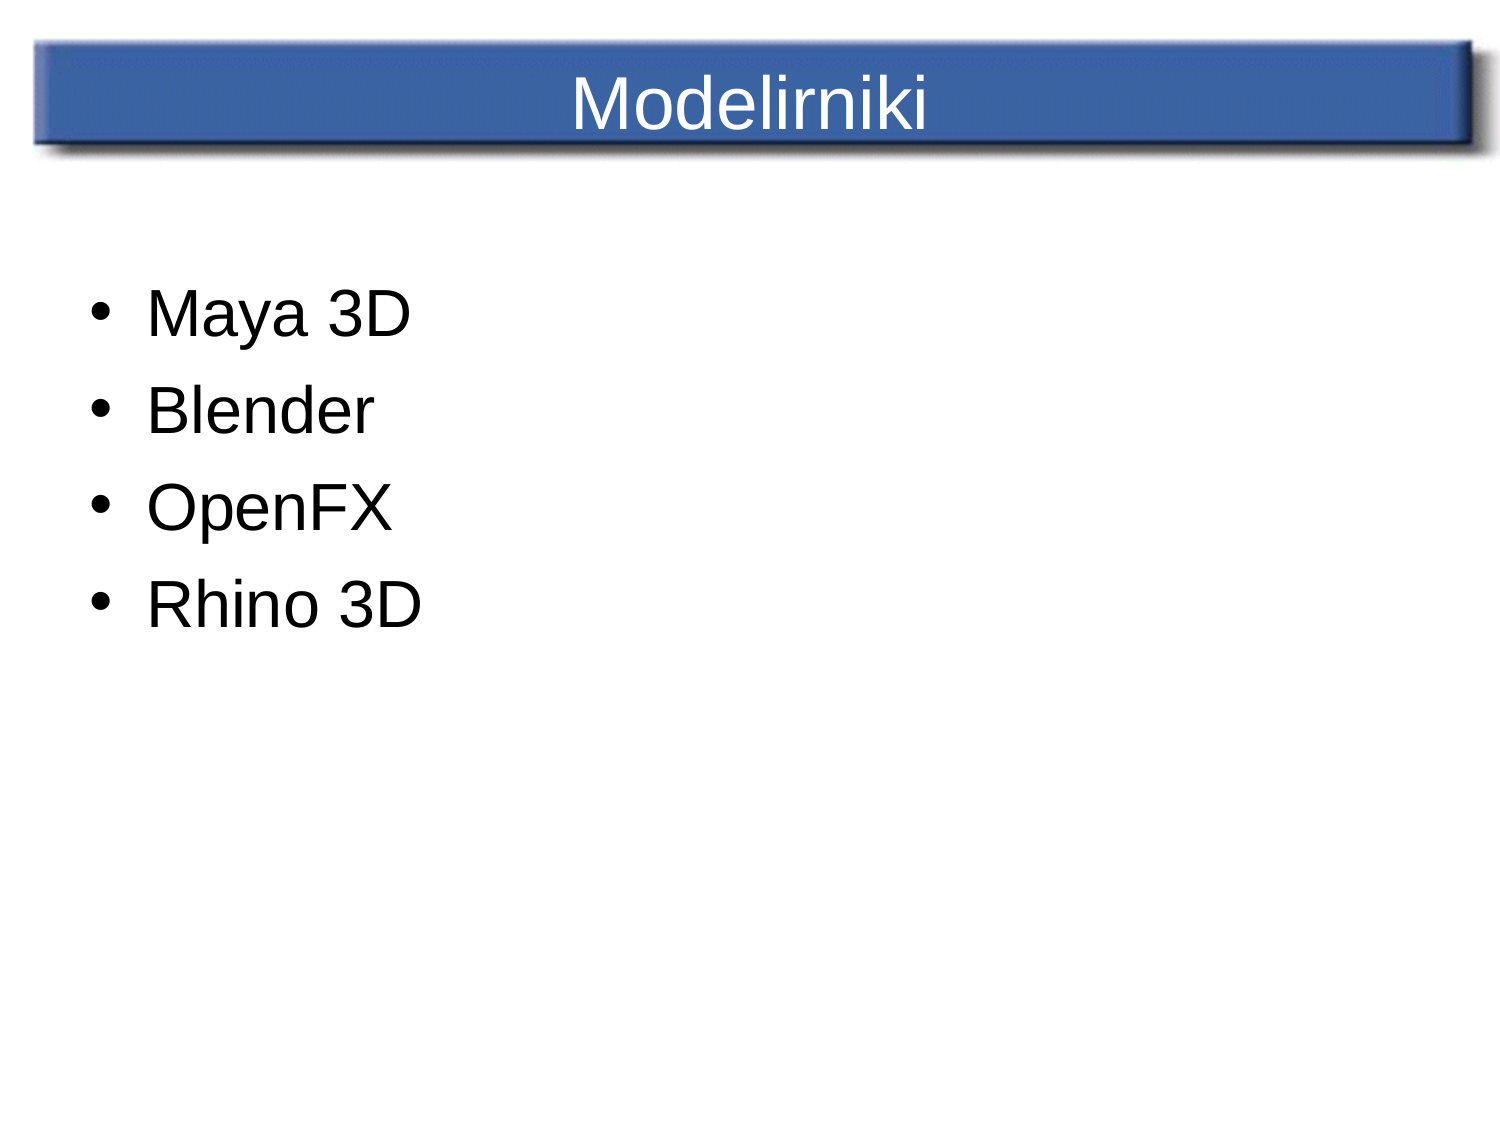

# Modelirniki
Maya 3D
Blender
OpenFX
Rhino 3D